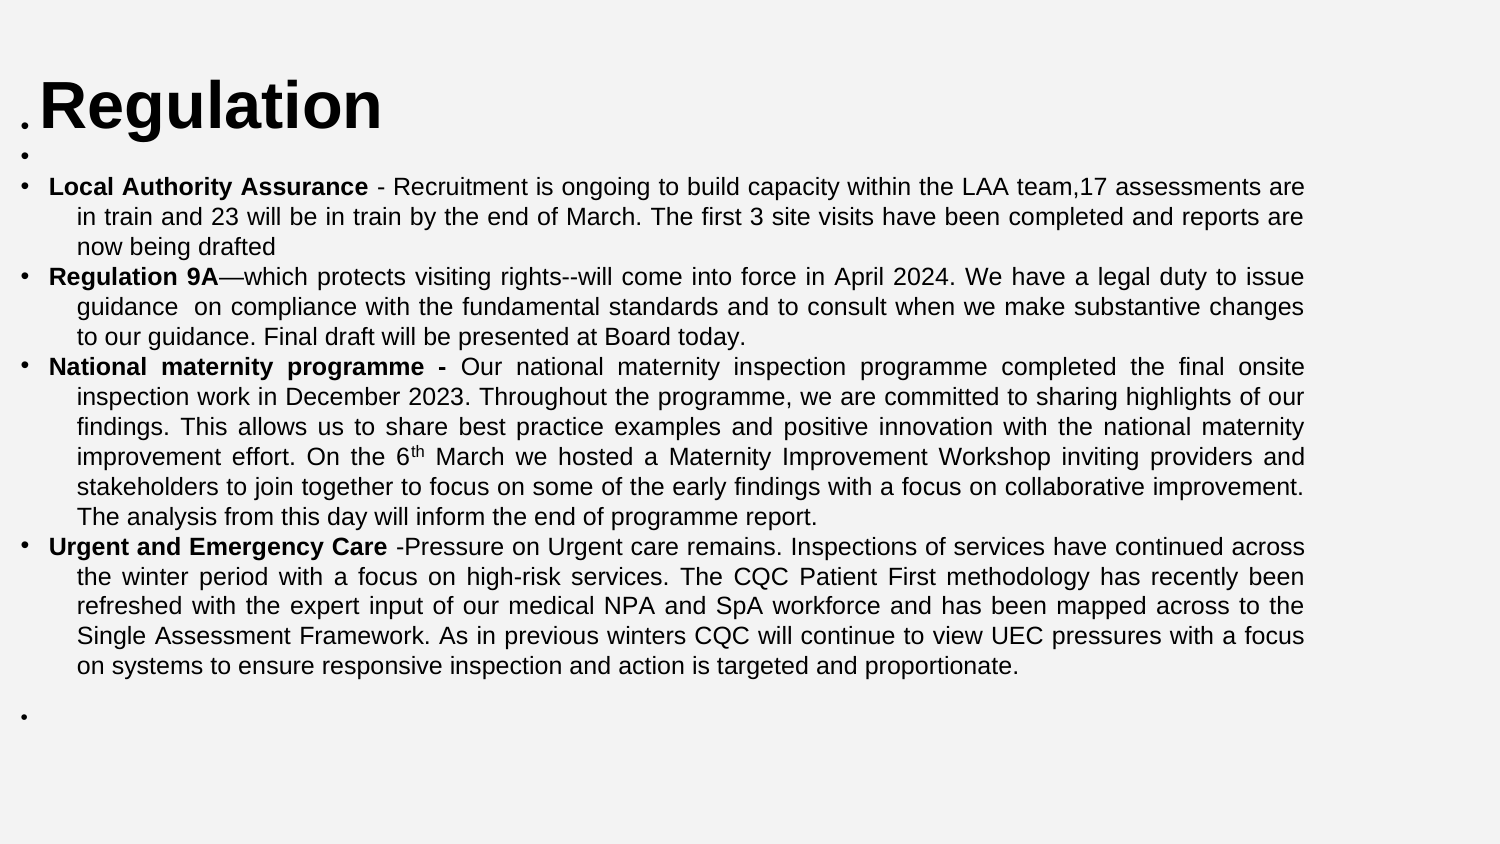

# Regulation
Local Authority Assurance - Recruitment is ongoing to build capacity within the LAA team,17 assessments are in train and 23 will be in train by the end of March. The first 3 site visits have been completed and reports are now being drafted
Regulation 9A—which protects visiting rights--will come into force in April 2024. We have a legal duty to issue guidance  on compliance with the fundamental standards and to consult when we make substantive changes to our guidance. Final draft will be presented at Board today.
National maternity programme - Our national maternity inspection programme completed the final onsite inspection work in December 2023. Throughout the programme, we are committed to sharing highlights of our findings. This allows us to share best practice examples and positive innovation with the national maternity improvement effort. On the 6th March we hosted a Maternity Improvement Workshop inviting providers and stakeholders to join together to focus on some of the early findings with a focus on collaborative improvement. The analysis from this day will inform the end of programme report.
Urgent and Emergency Care -Pressure on Urgent care remains. Inspections of services have continued across the winter period with a focus on high-risk services. The CQC Patient First methodology has recently been refreshed with the expert input of our medical NPA and SpA workforce and has been mapped across to the Single Assessment Framework. As in previous winters CQC will continue to view UEC pressures with a focus on systems to ensure responsive inspection and action is targeted and proportionate.